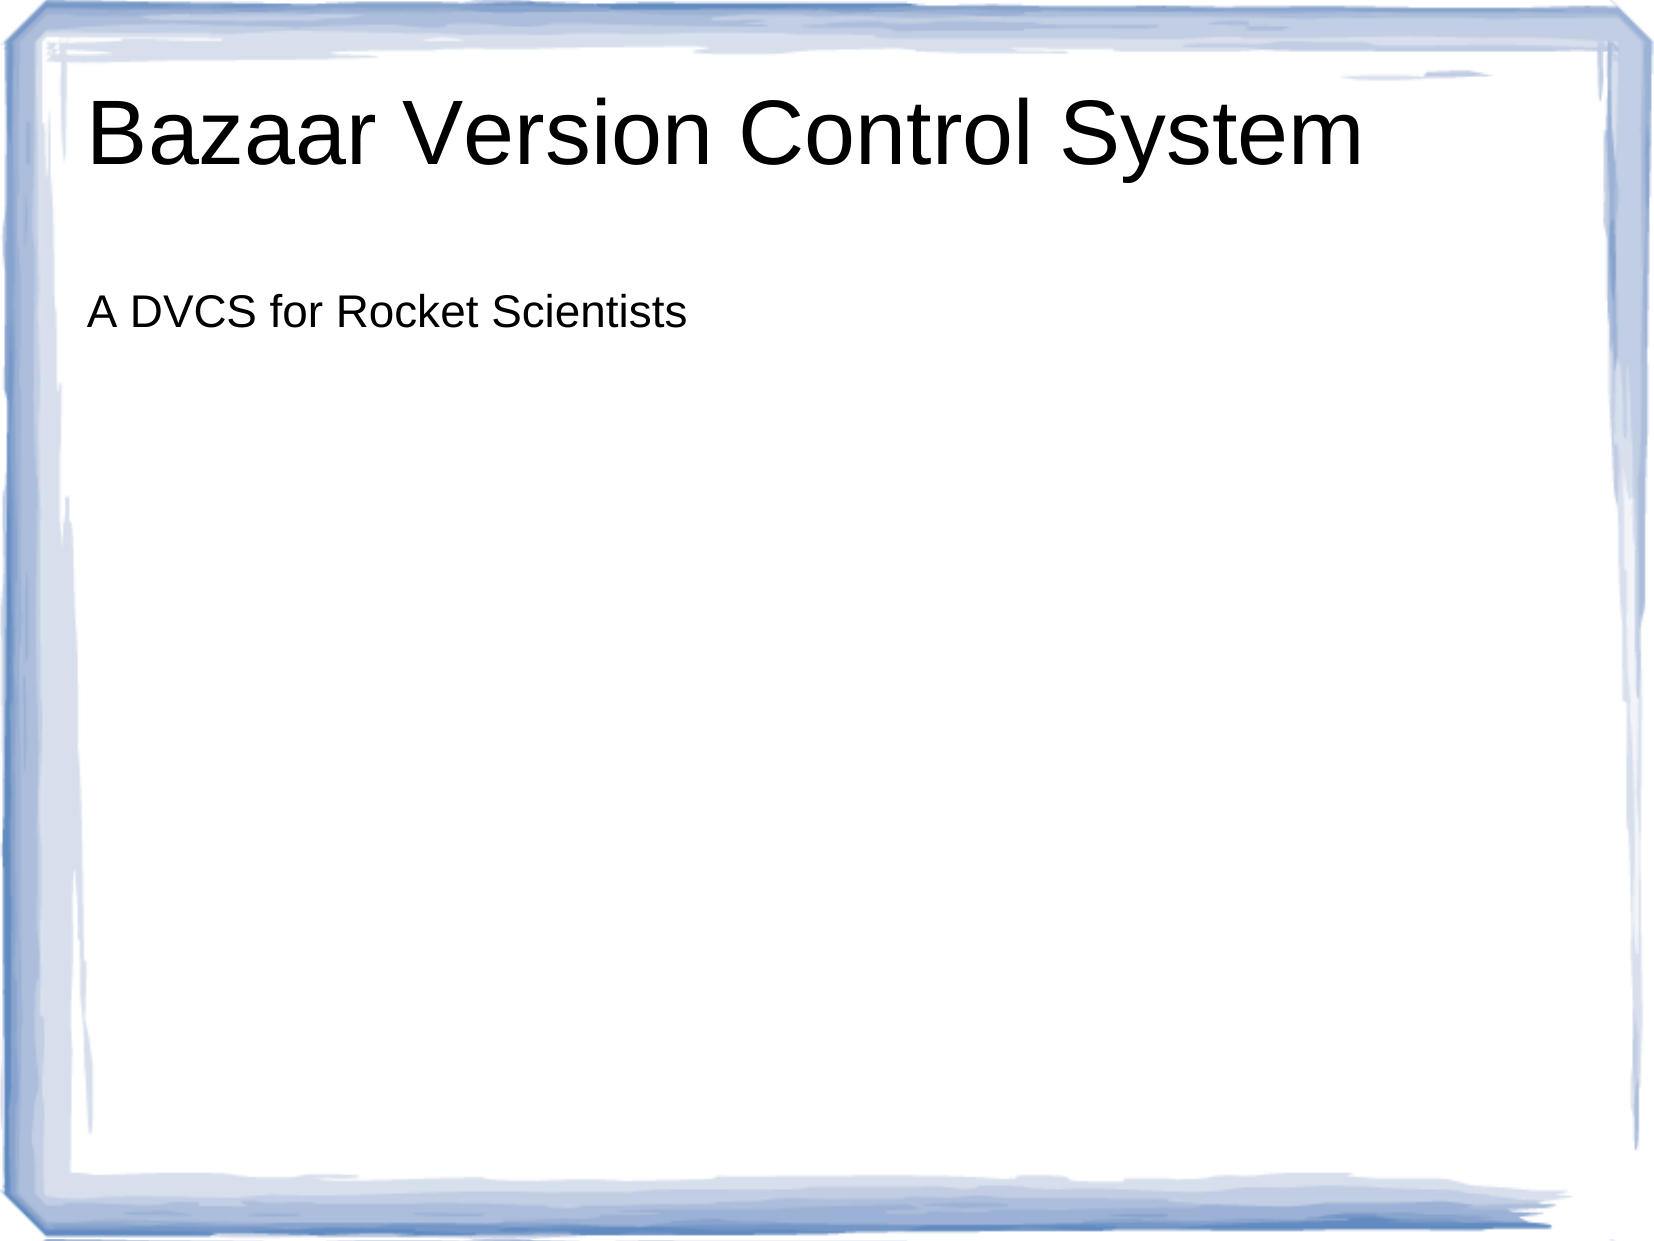

# Bazaar Version Control System A DVCS for Rocket Scientists